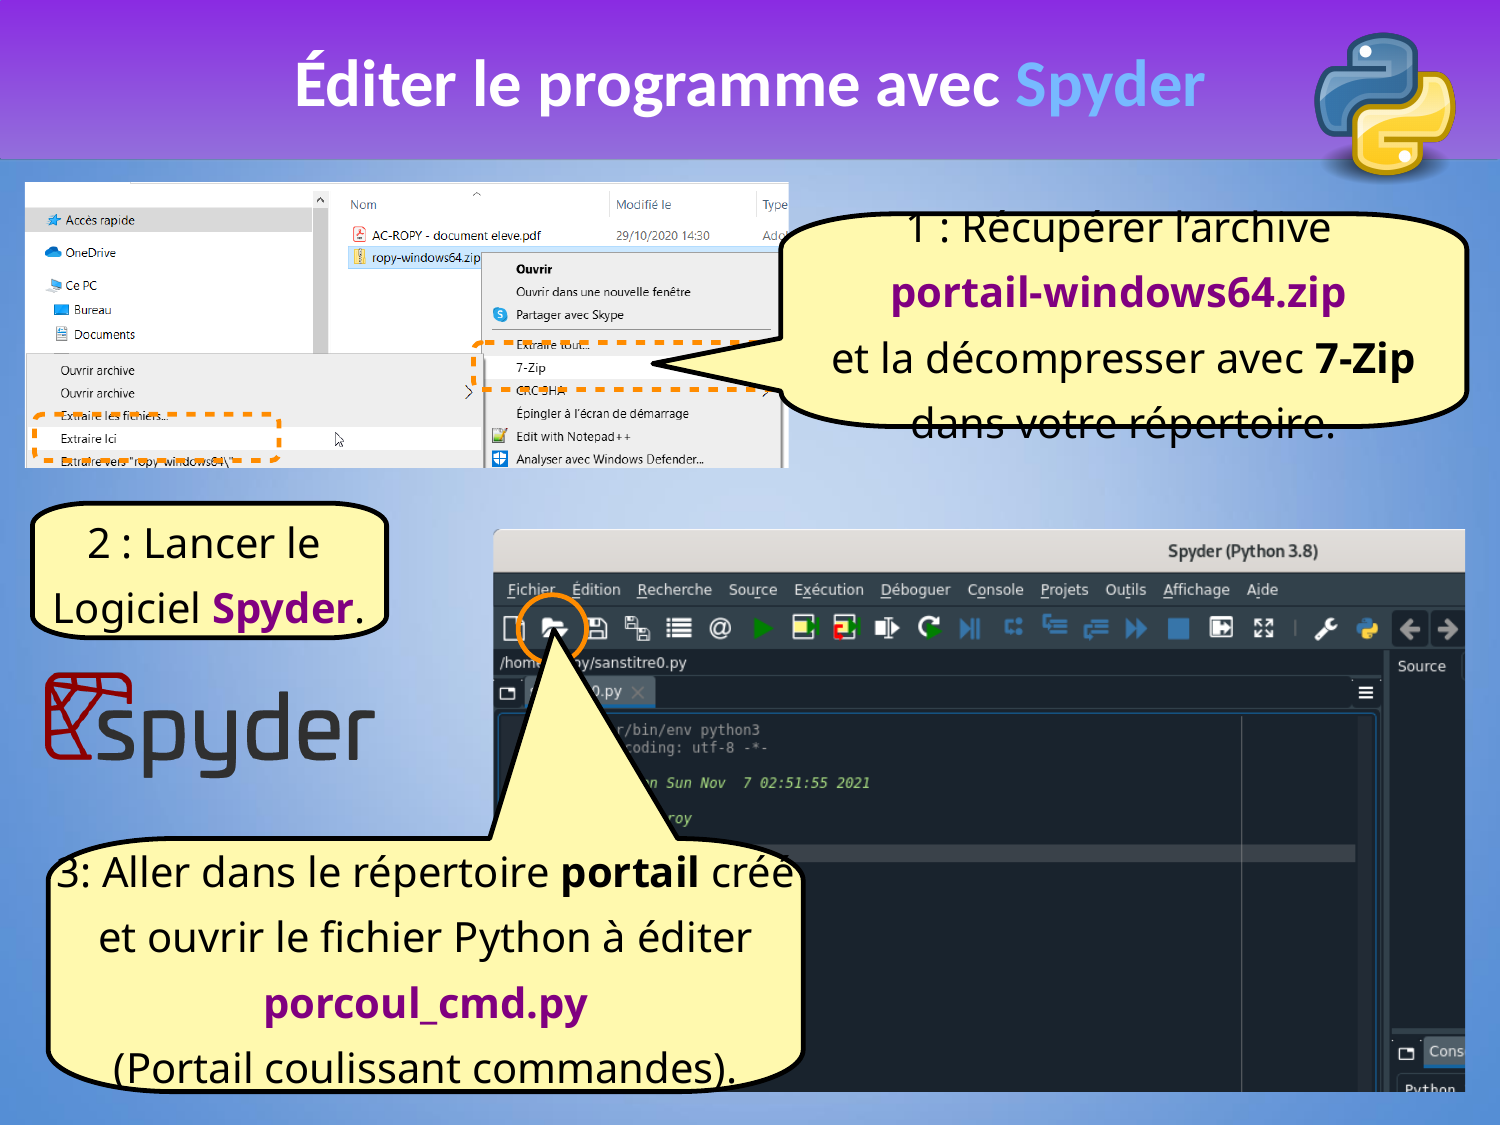

Éditer le programme avec Spyder
1 : Récupérer l’archive
portail-windows64.zip
et la décompresser avec 7-Zip
dans votre répertoire.
2 : Lancer le
Logiciel Spyder.
3: Aller dans le répertoire portail créé
et ouvrir le fichier Python à éditer
porcoul_cmd.py
(Portail coulissant commandes).